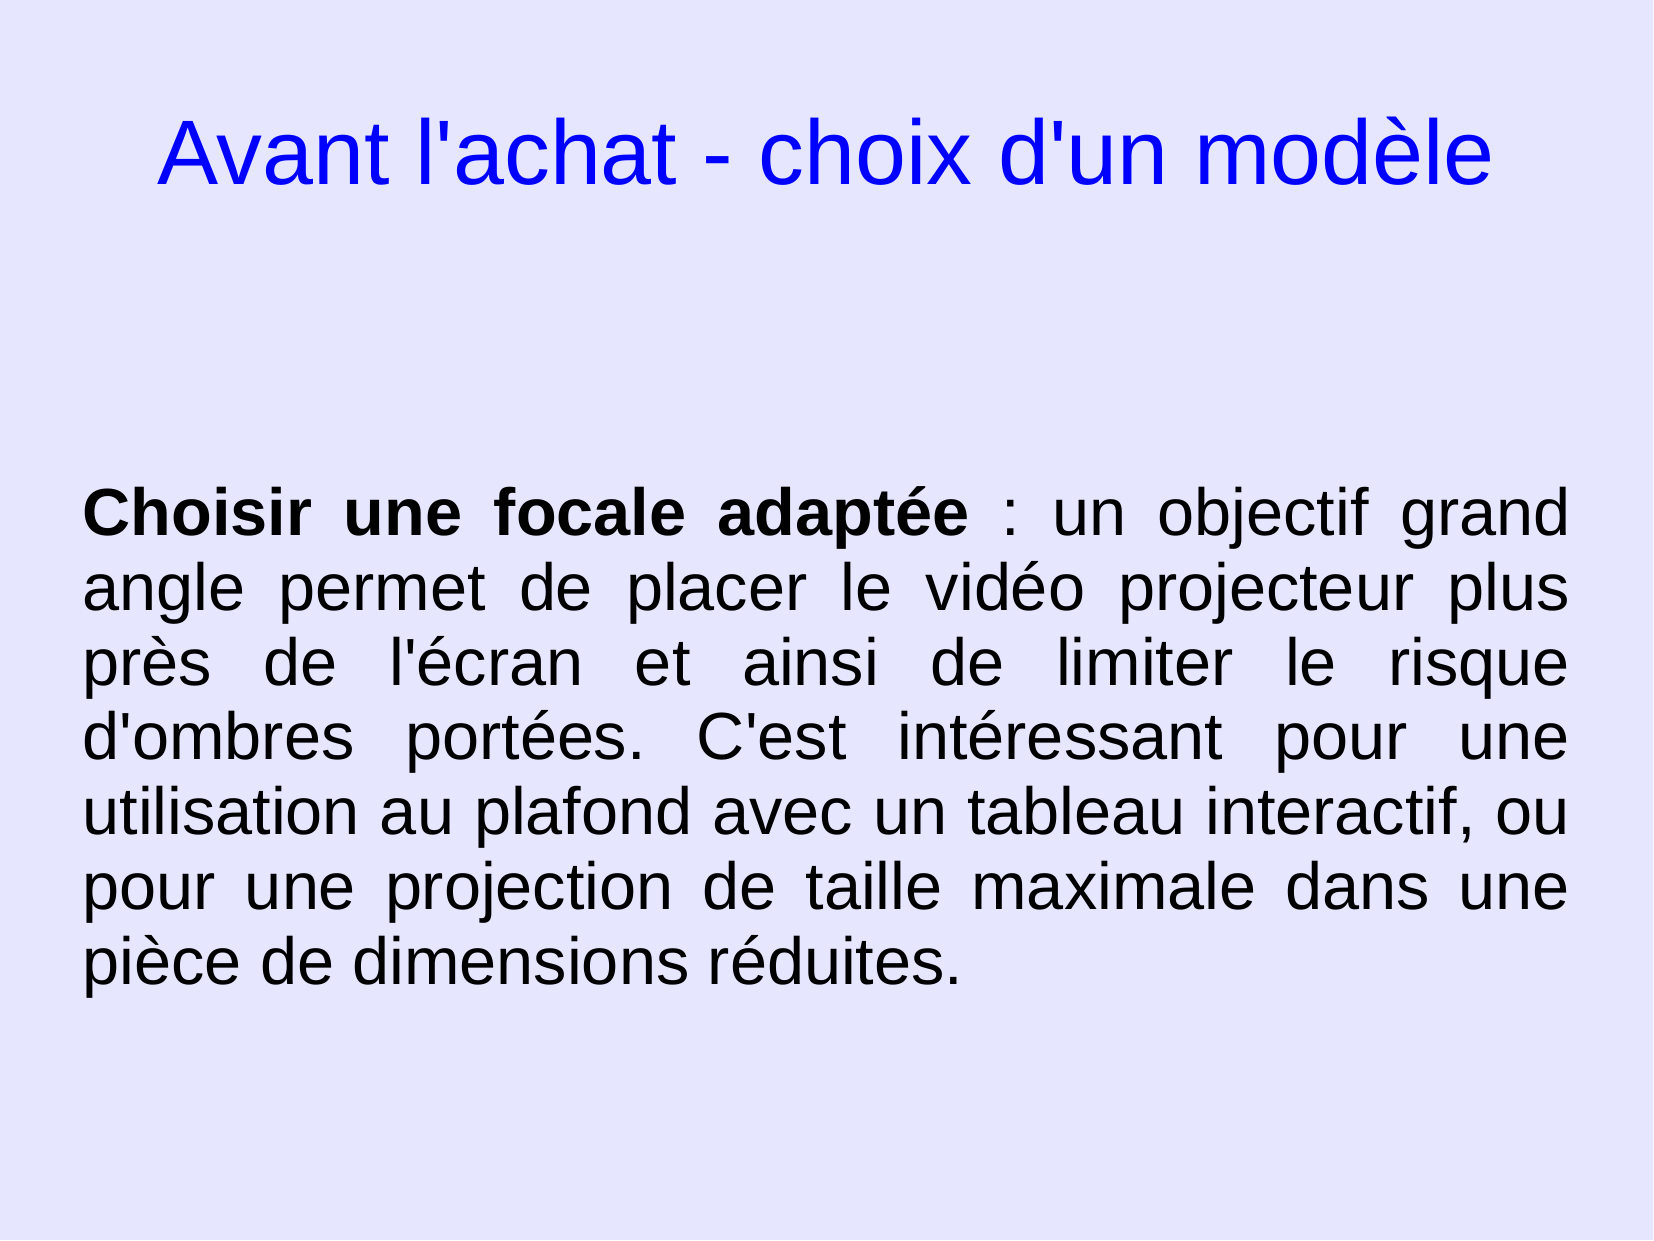

# Avant l'achat - choix d'un modèle
Choisir une focale adaptée : un objectif grand angle permet de placer le vidéo projecteur plus près de l'écran et ainsi de limiter le risque d'ombres portées. C'est intéressant pour une utilisation au plafond avec un tableau interactif, ou pour une projection de taille maximale dans une pièce de dimensions réduites.